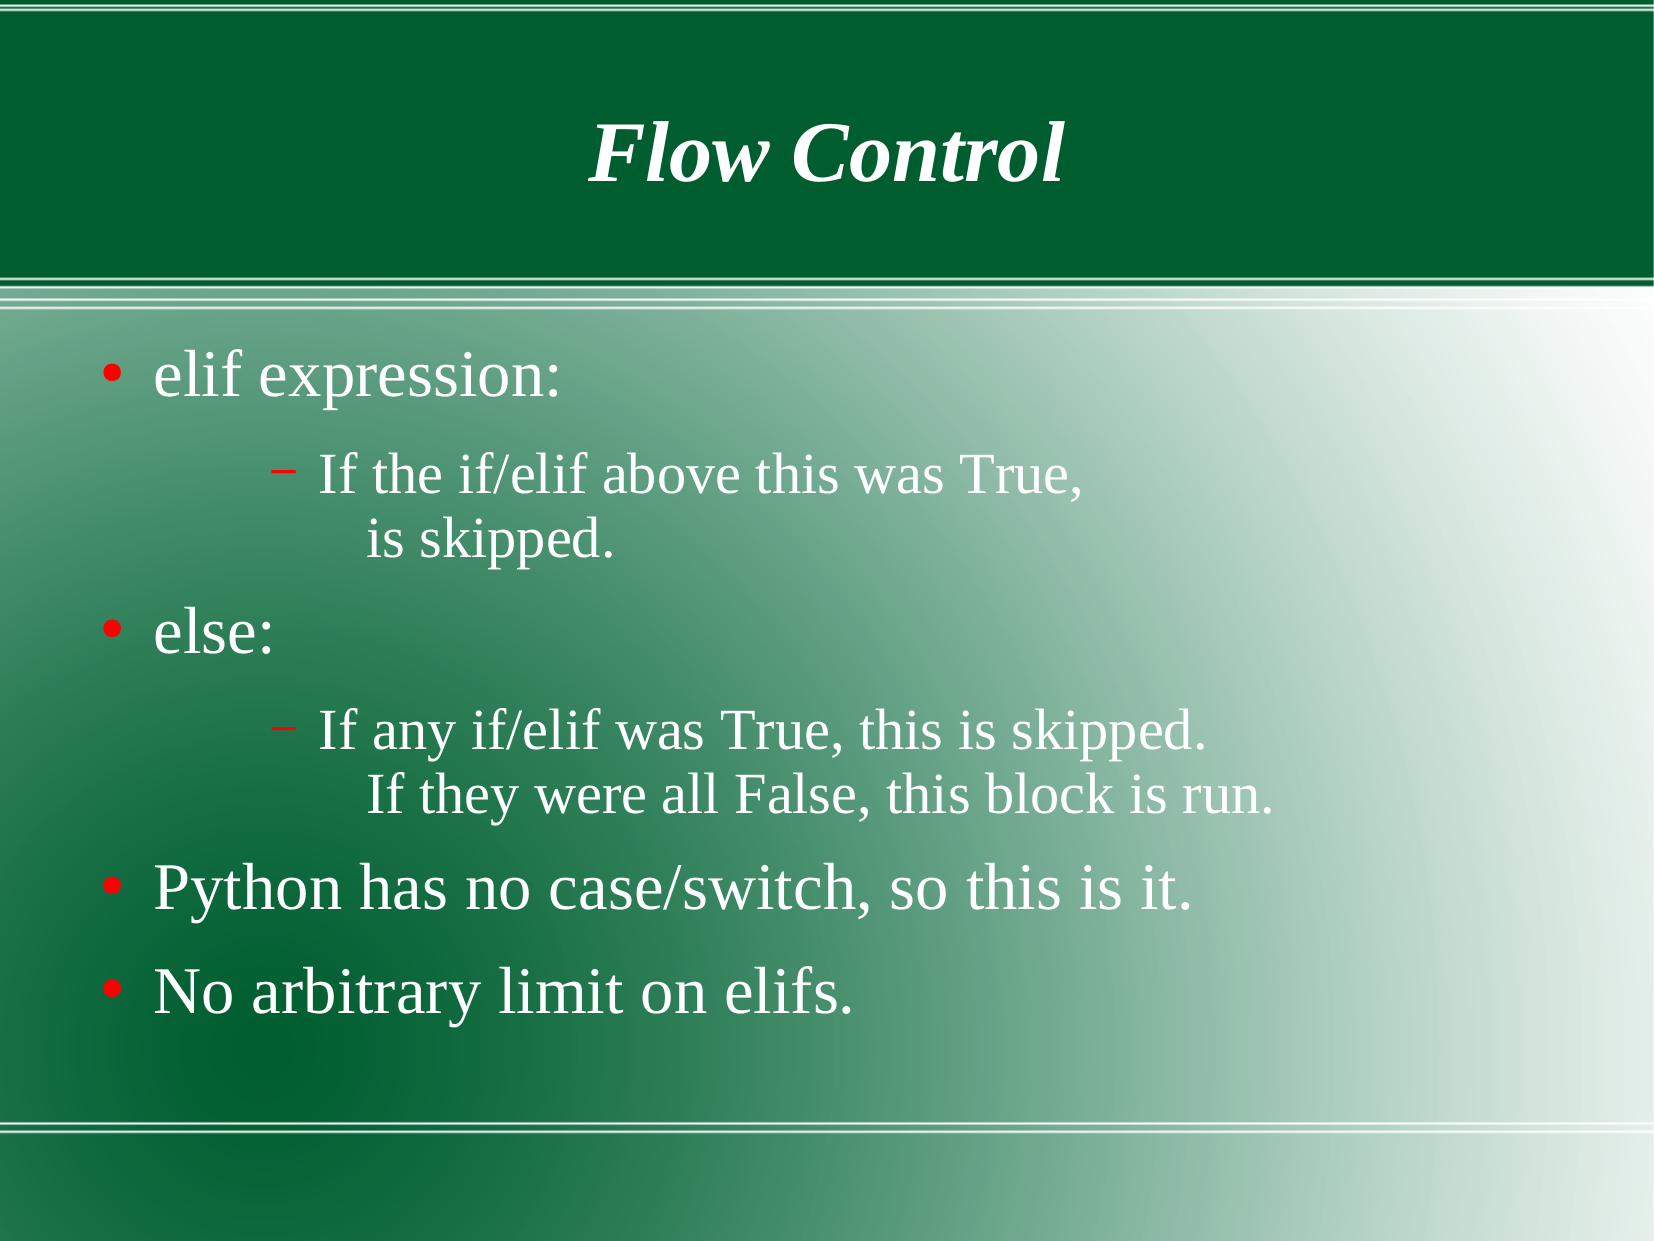

# Flow Control
elif expression:
If the if/elif above this was True,
is skipped.
else:
If any if/elif was True, this is skipped.
If they were all False, this block is run.
Python has no case/switch, so this is it.
No arbitrary limit on elifs.